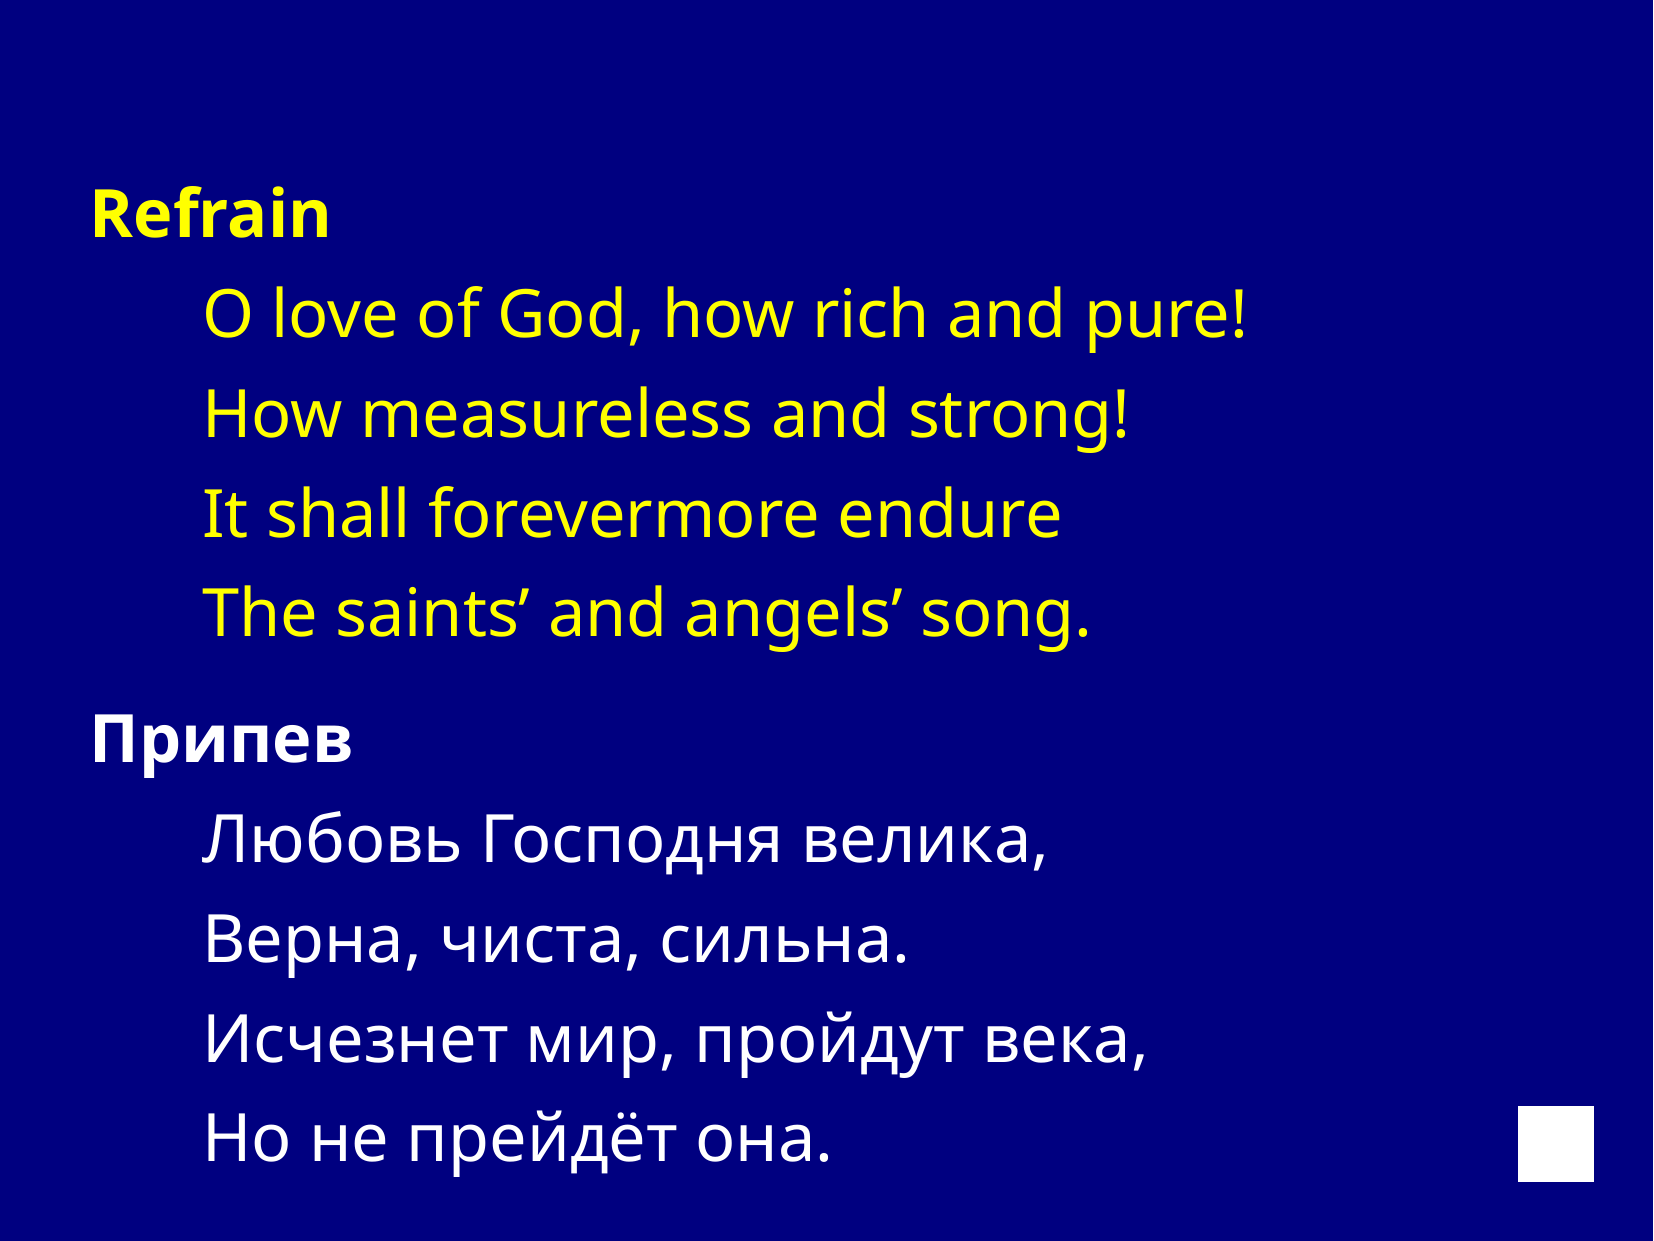

Refrain
	O love of God, how rich and pure!
	How measureless and strong!
	It shall forevermore endure
	The saints’ and angels’ song.
Припев
	Любовь Господня велика,
	Верна, чиста, сильна.
	Исчезнет мир, пройдут века,
	Но не прейдёт она.